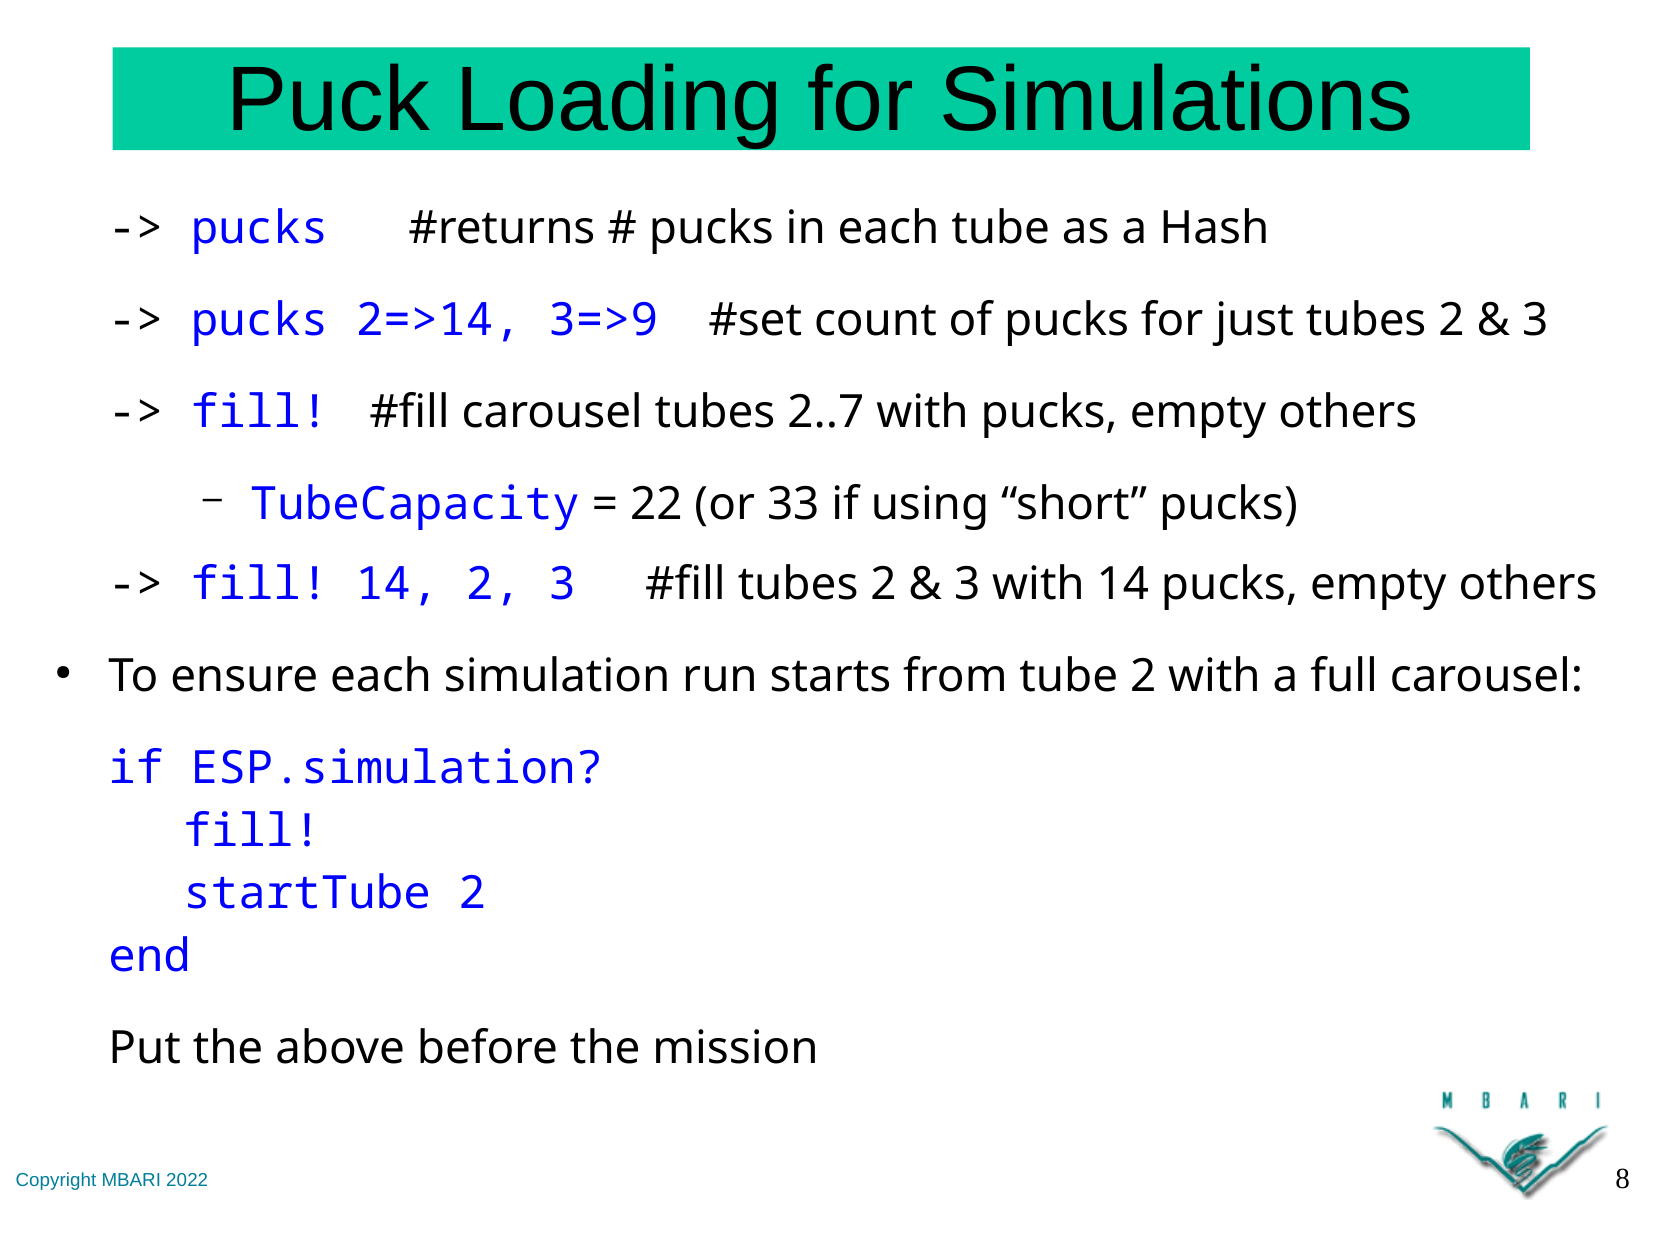

# Puck Loading for Simulations
-> pucks		#returns # pucks in each tube as a Hash
-> pucks 2=>14, 3=>9	#set count of pucks for just tubes 2 & 3
-> fill!	 #fill carousel tubes 2..7 with pucks, empty others
TubeCapacity = 22 (or 33 if using “short” pucks)
-> fill! 14, 2, 3	 #fill tubes 2 & 3 with 14 pucks, empty others
To ensure each simulation run starts from tube 2 with a full carousel:
if ESP.simulation?
	fill!
	startTube 2
end
Put the above before the mission